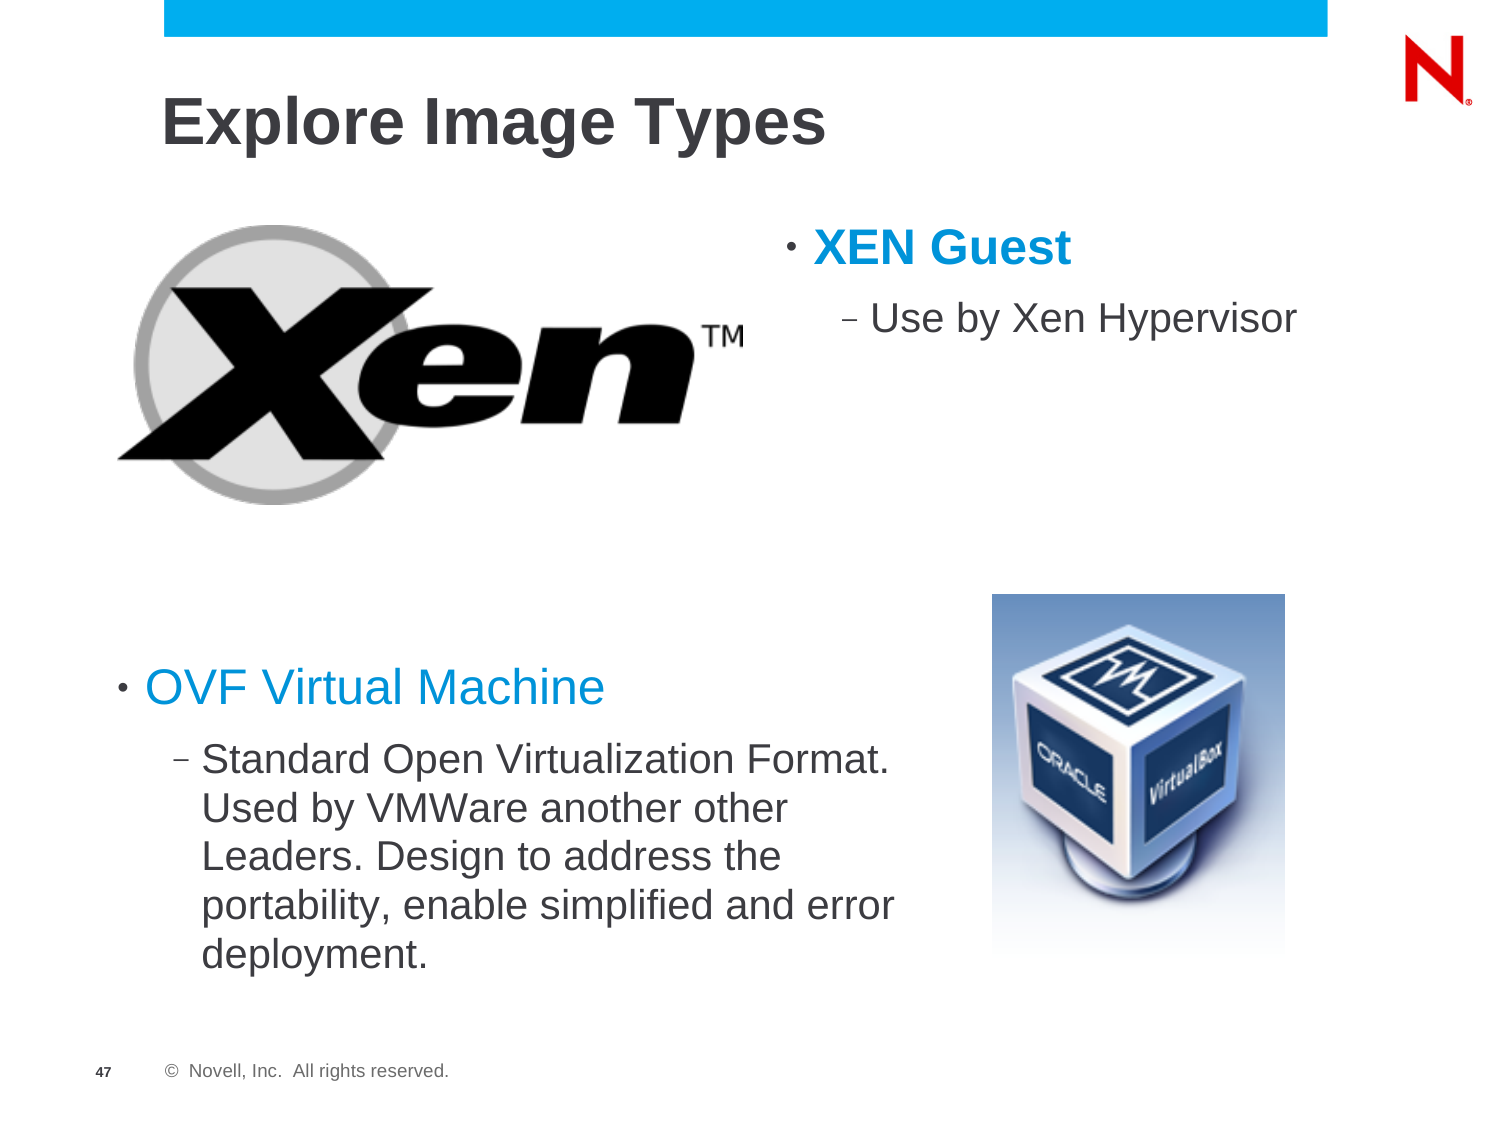

# Explore Image Types
XEN Guest
Use by Xen Hypervisor
OVF Virtual Machine
Standard Open Virtualization Format. Used by VMWare another other Leaders. Design to address the portability, enable simplified and error deployment.